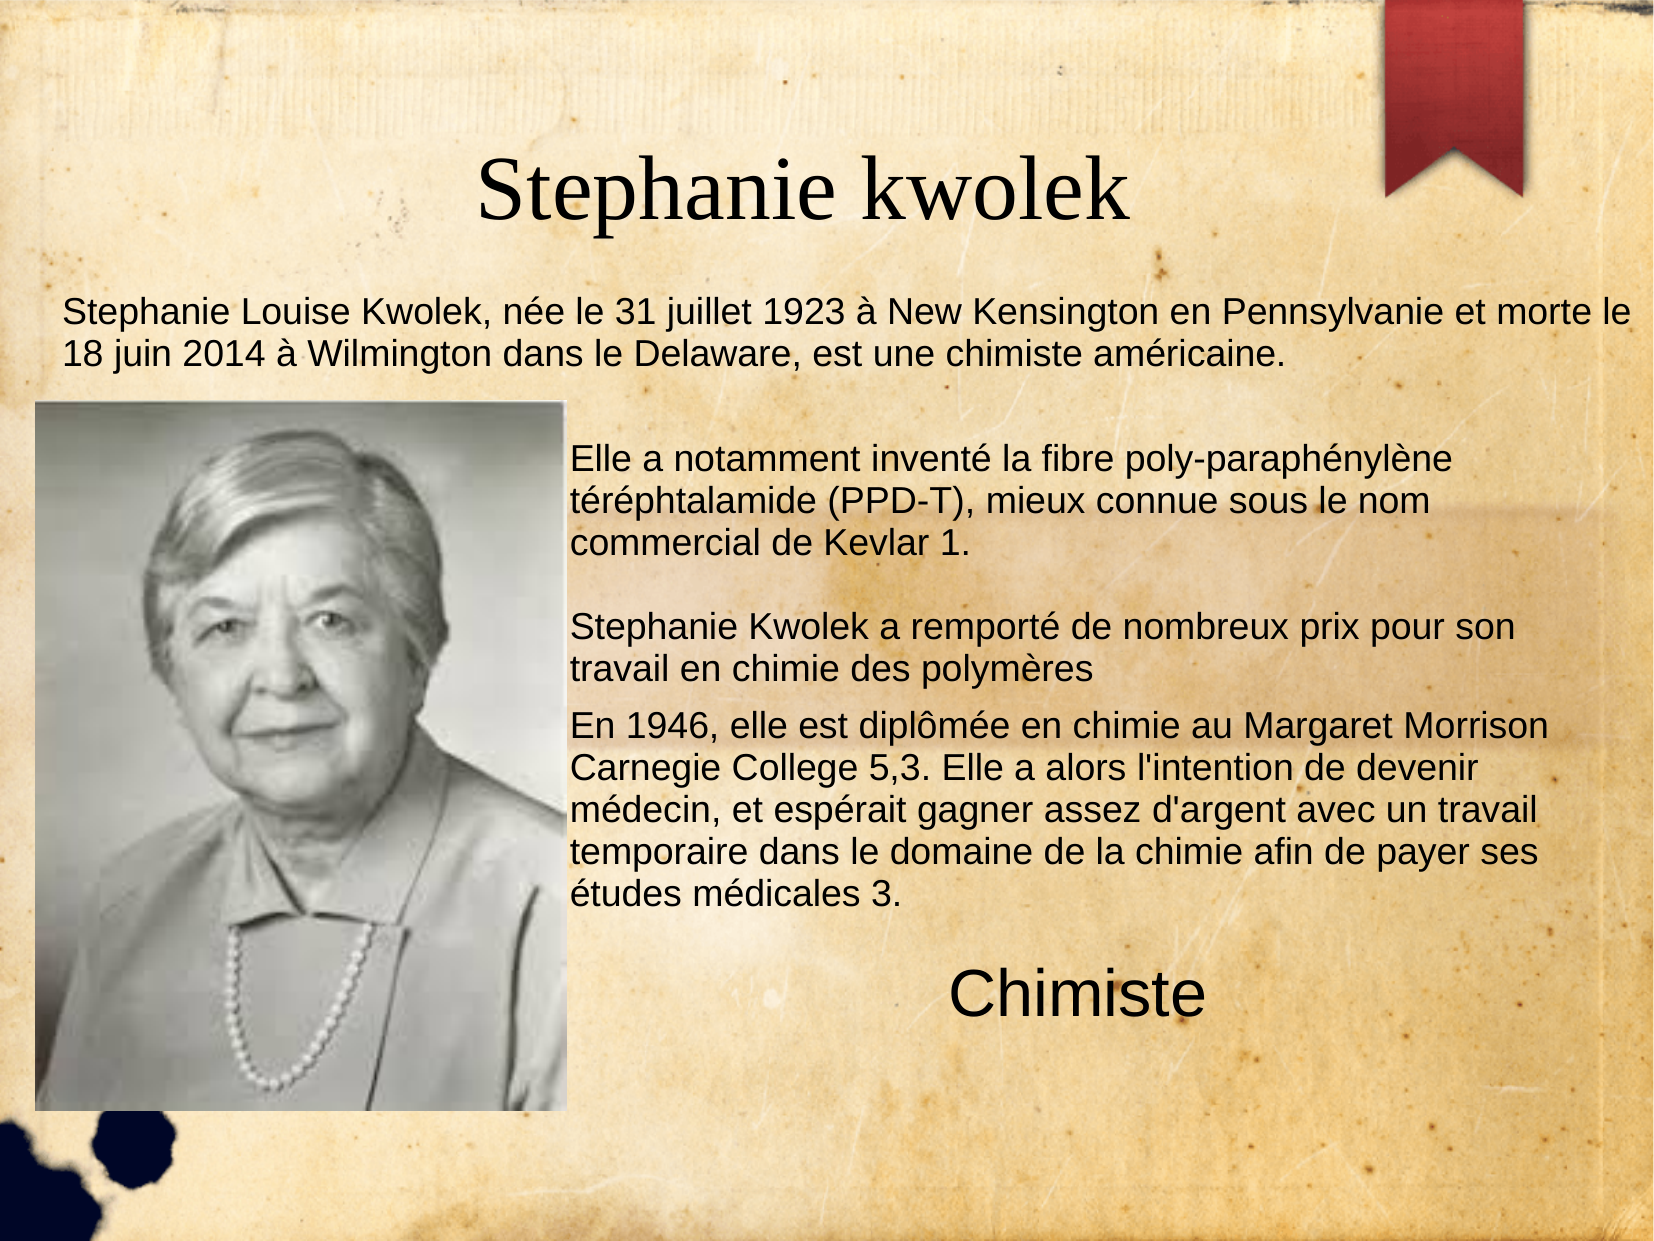

# Stephanie kwolek
Stephanie Louise Kwolek, née le 31 juillet 1923 à New Kensington en Pennsylvanie et morte le 18 juin 2014 à Wilmington dans le Delaware, est une chimiste américaine.
Elle a notamment inventé la fibre poly-paraphénylène téréphtalamide (PPD-T), mieux connue sous le nom commercial de Kevlar 1.
Stephanie Kwolek a remporté de nombreux prix pour son travail en chimie des polymères
En 1946, elle est diplômée en chimie au Margaret Morrison Carnegie College 5,3. Elle a alors l'intention de devenir médecin, et espérait gagner assez d'argent avec un travail temporaire dans le domaine de la chimie afin de payer ses études médicales 3.
Chimiste